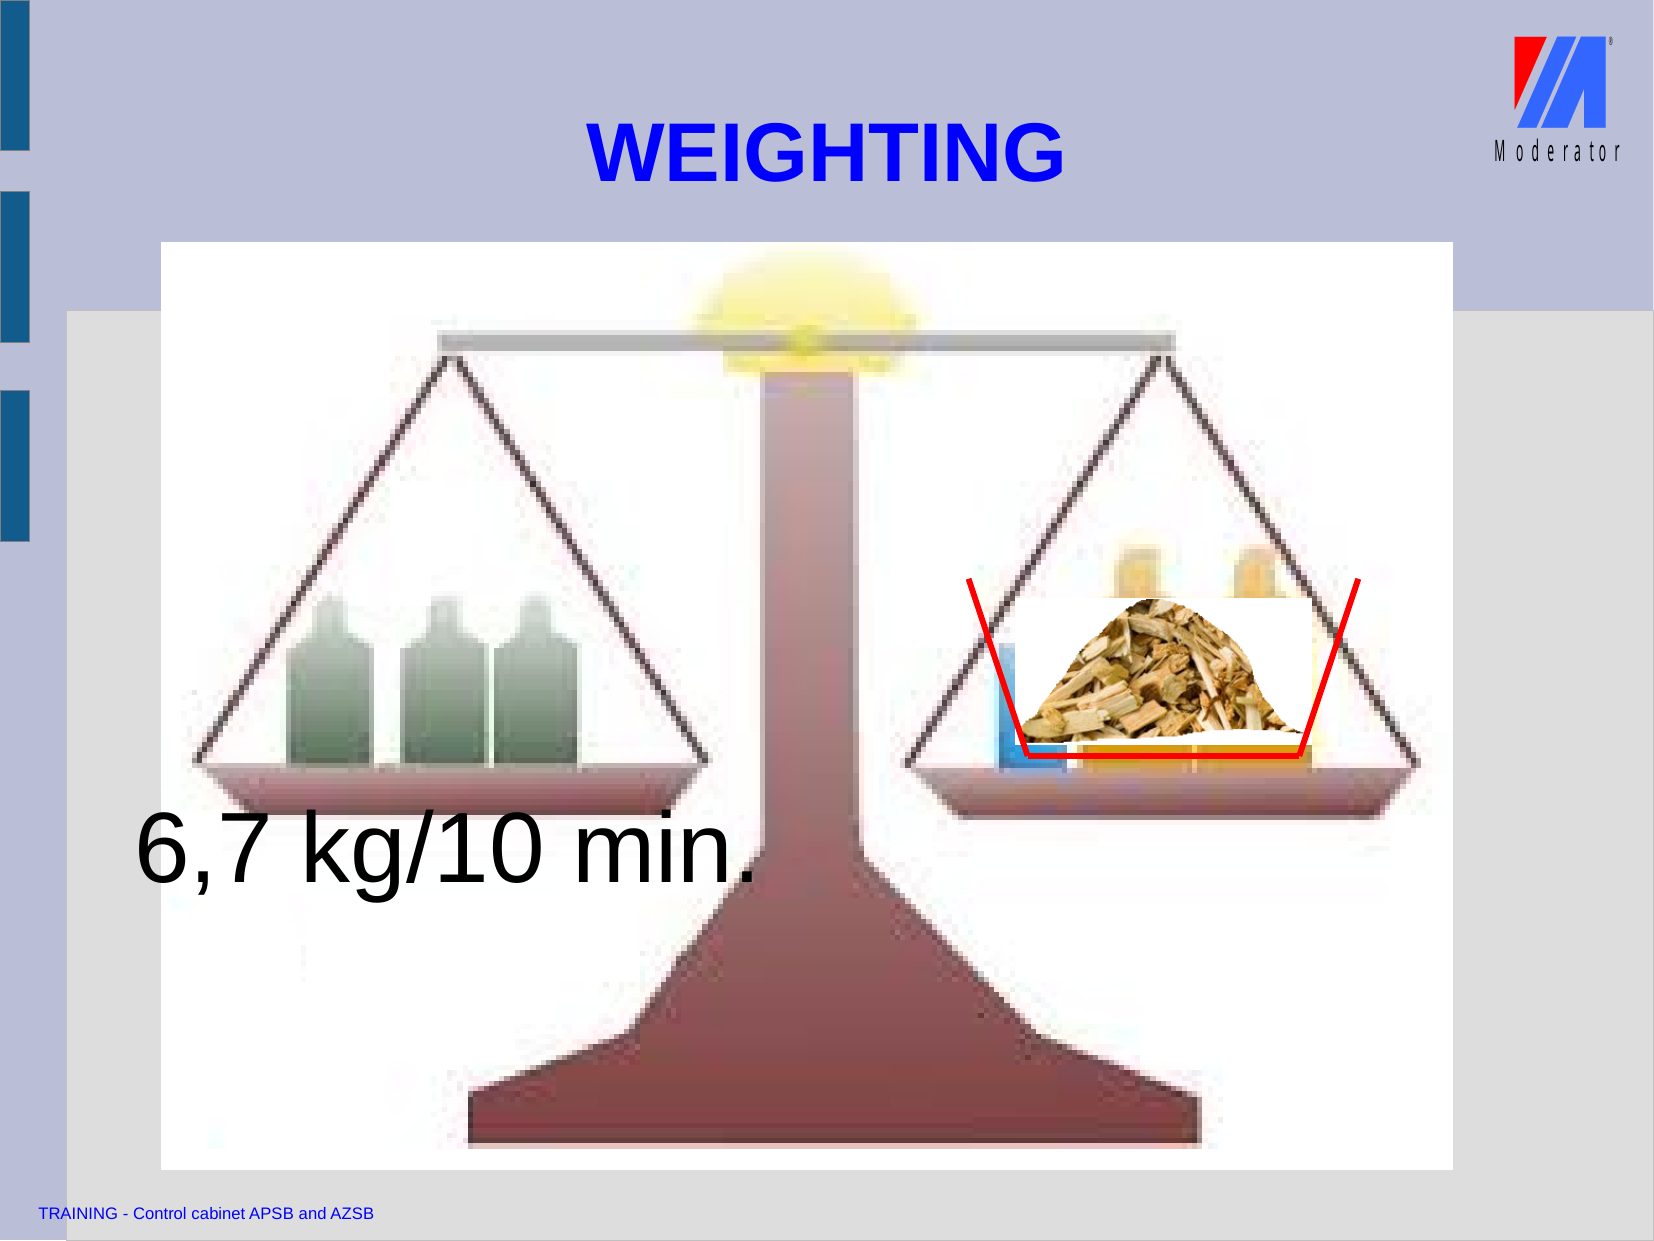

# WEIGHTING
 6,7 kg/10 min.
TRAINING - Control cabinet APSB and AZSB